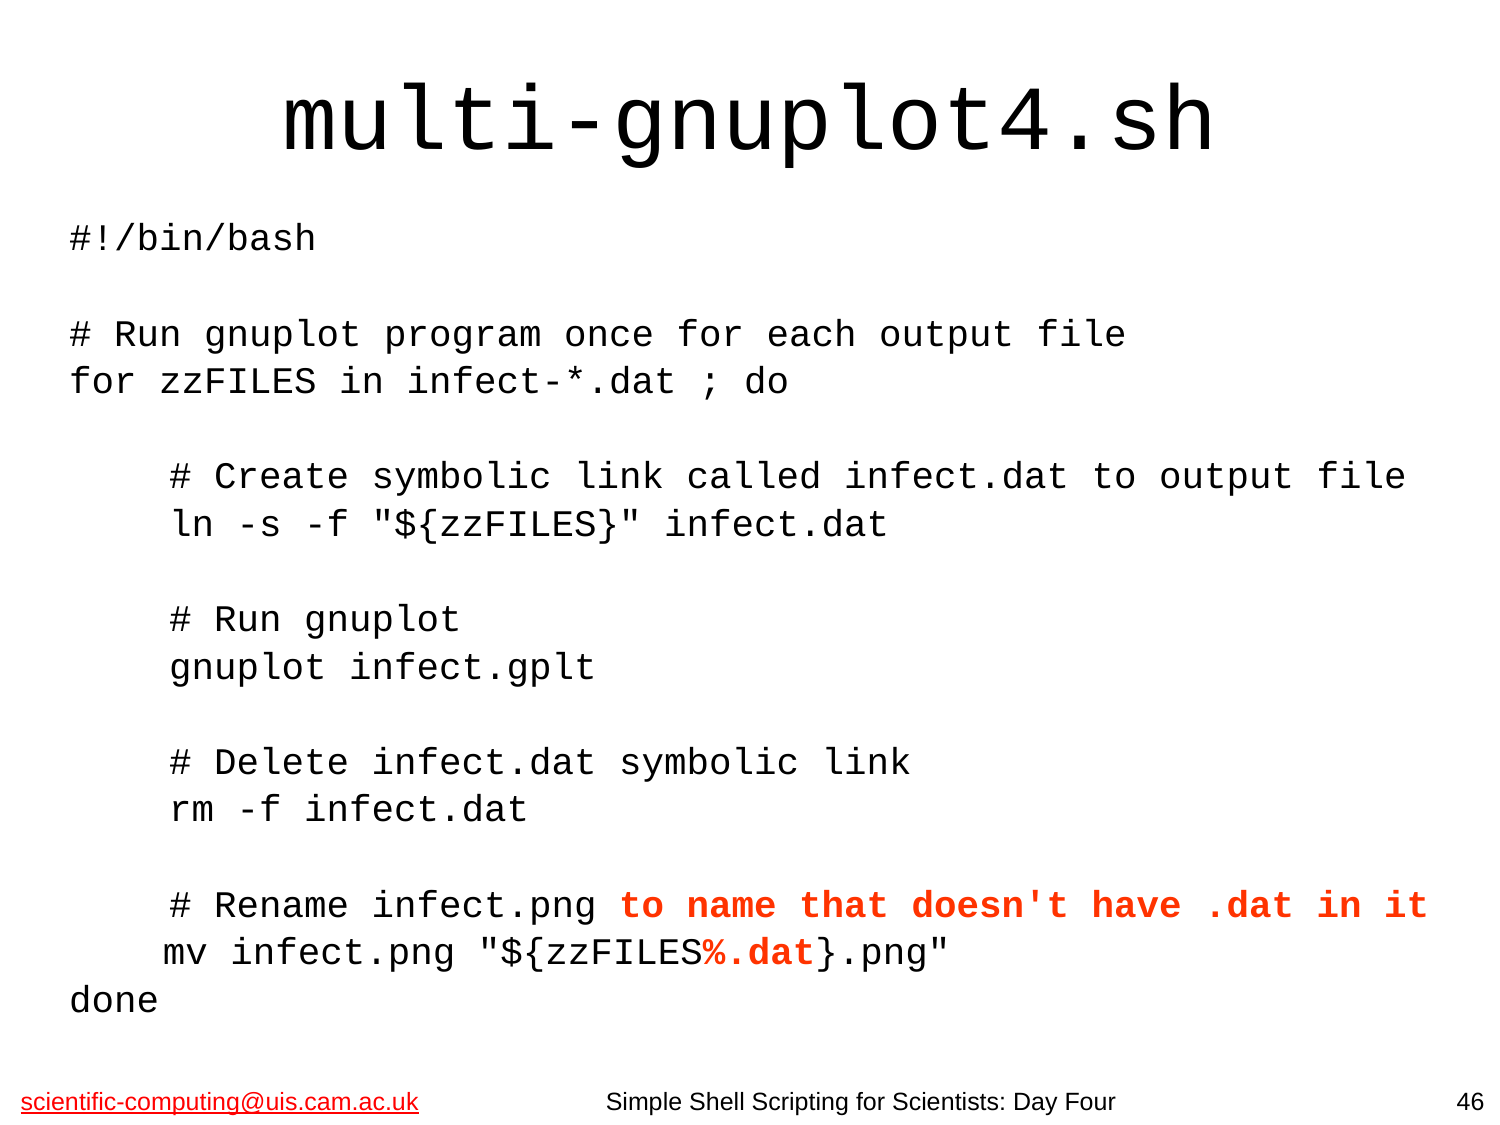

# multi-gnuplot4.sh
#!/bin/bash
# Run gnuplot program once for each output file
for zzFILES in infect-*.dat ; do
	# Create symbolic link called infect.dat to output file
	ln -s -f "${zzFILES}" infect.dat
	# Run gnuplot
	gnuplot infect.gplt
	# Delete infect.dat symbolic link
	rm -f infect.dat
	# Rename infect.png to name that doesn't have .dat in it
	mv infect.png "${zzFILES%.dat}.png"
done
escience-support@ucs.cam.ac.uk	Simple Shell Scripting for Scientists: Day Two
46